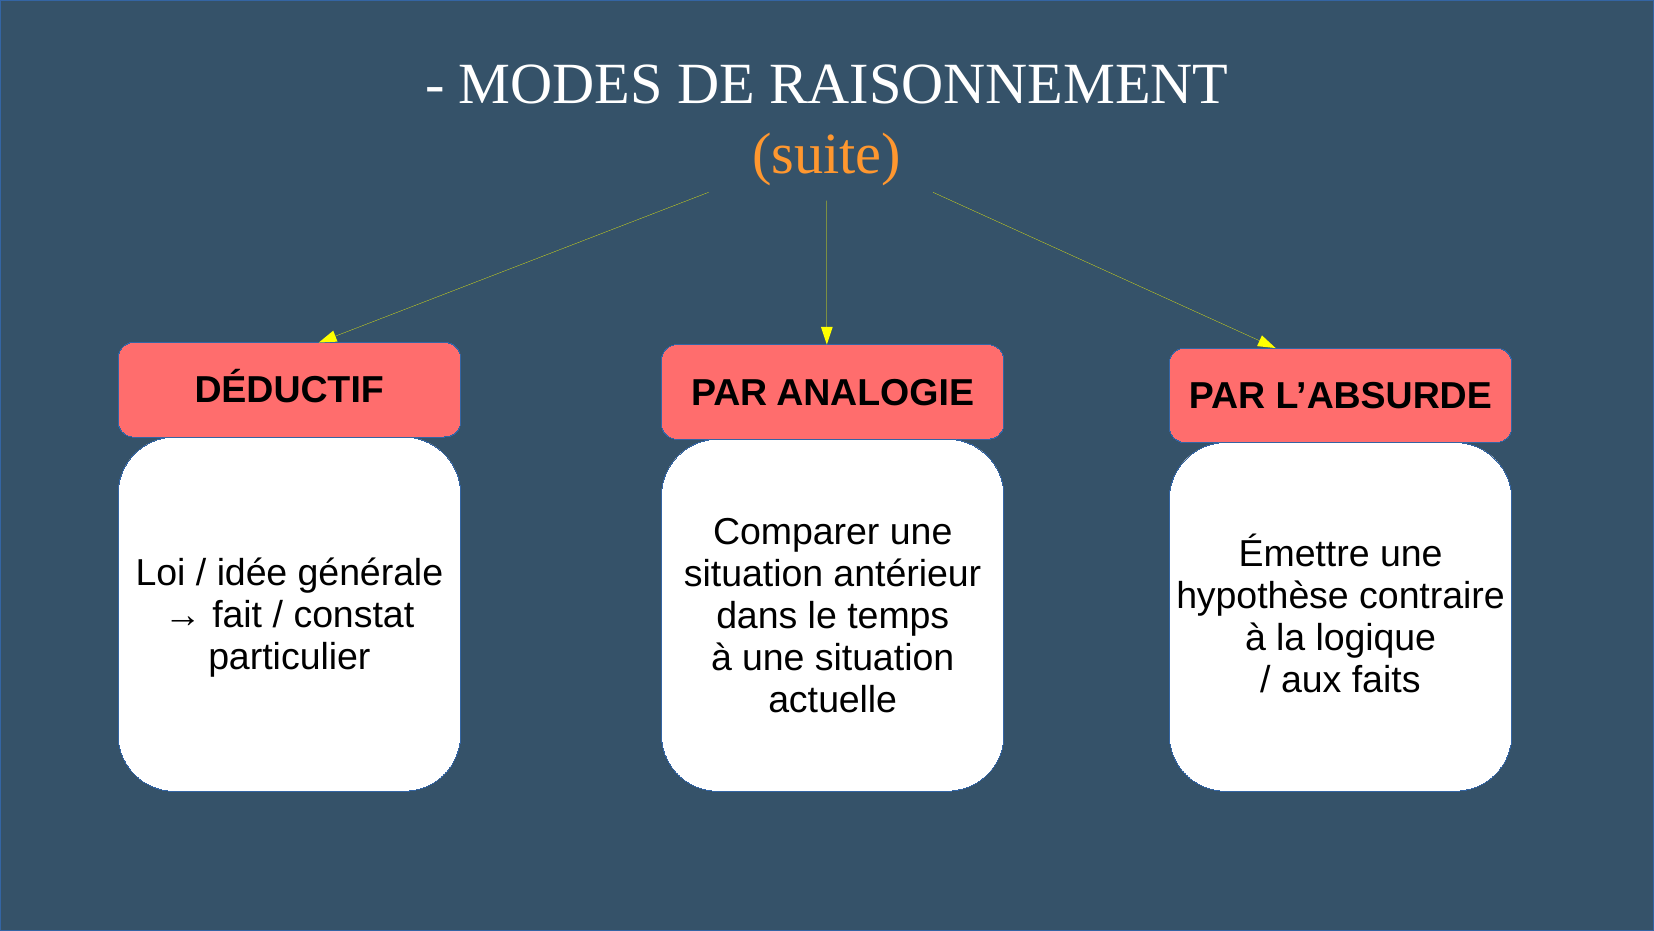

# - MODES DE RAISONNEMENT (suite)
DÉDUCTIF
PAR ANALOGIE
PAR L’ABSURDE
Loi / idée générale
→ fait / constat
particulier
Comparer une
situation antérieur
dans le temps
à une situation
actuelle
Émettre une
hypothèse contraire
à la logique
/ aux faits